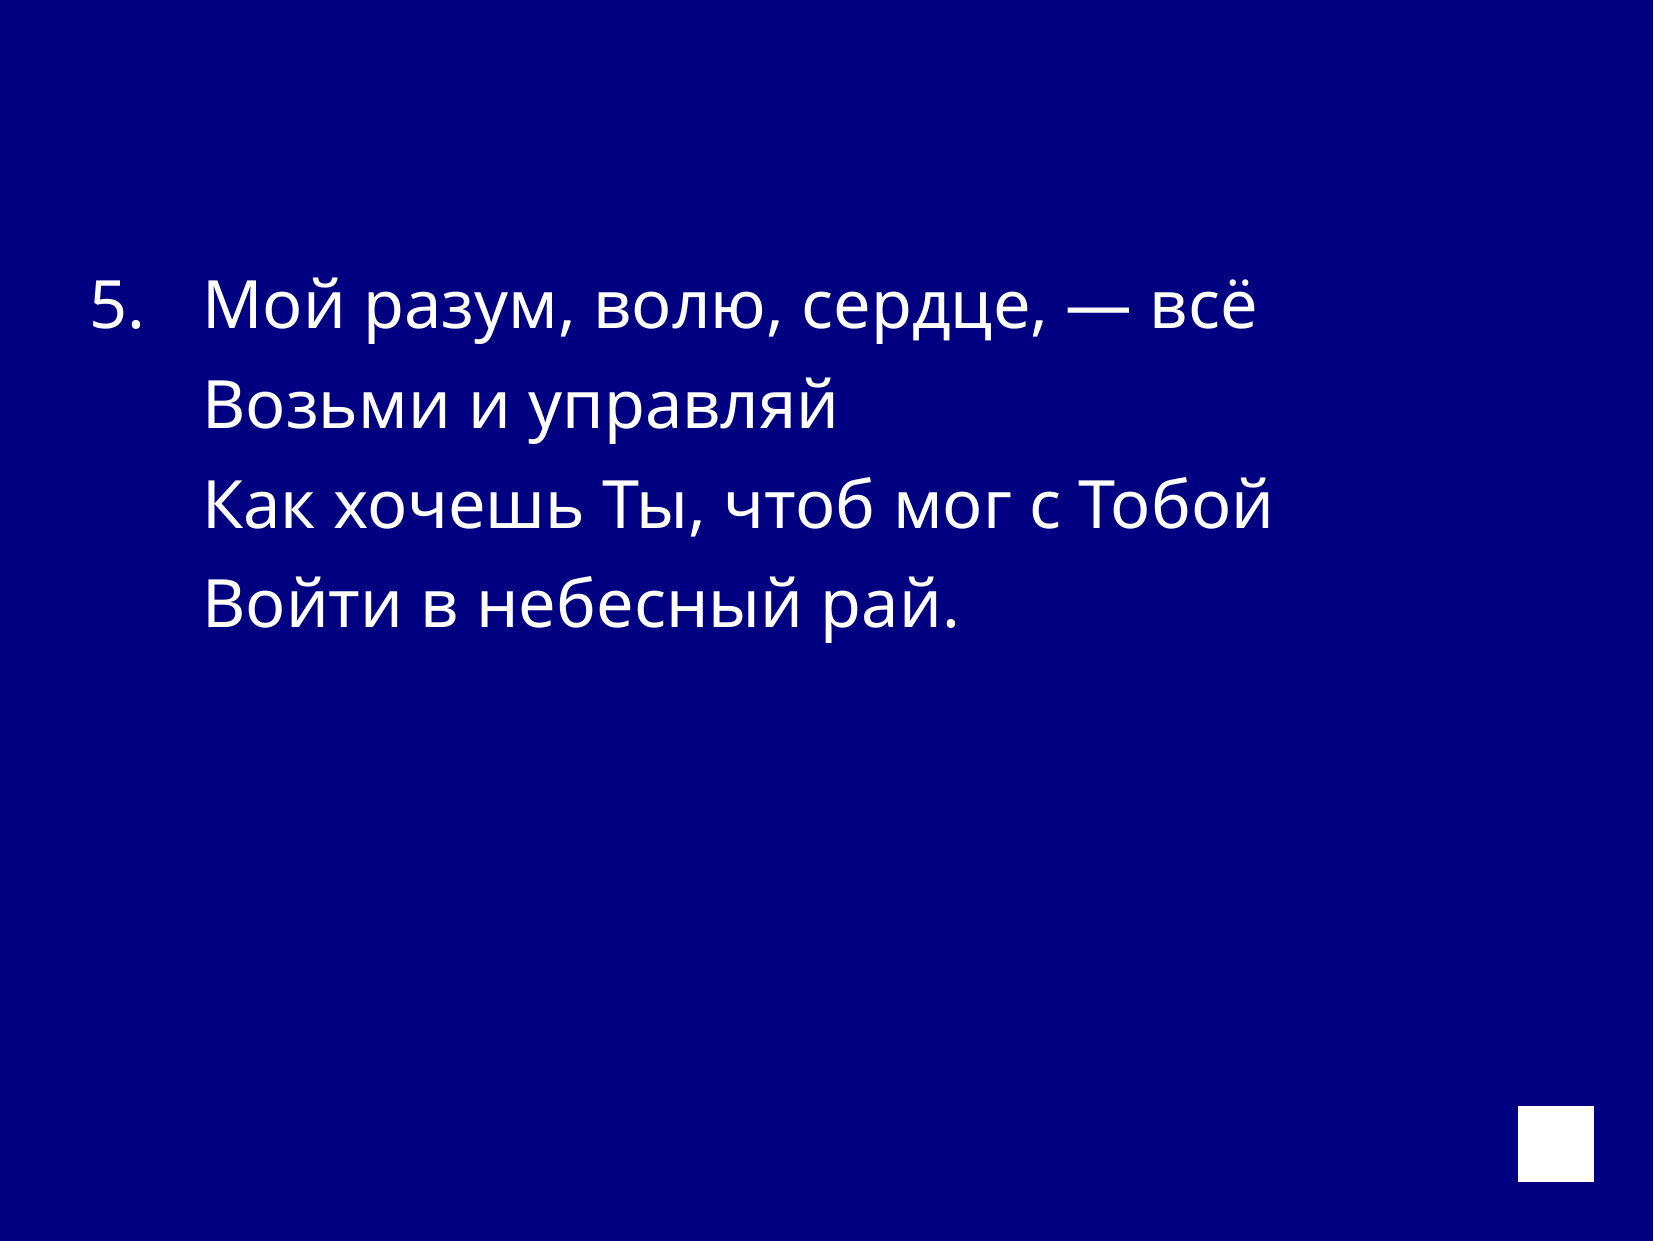

5.	Мой разум, волю, сердце, — всё
	Возьми и управляй
	Как хочешь Ты, чтоб мог с Тобой
	Войти в небесный рай.